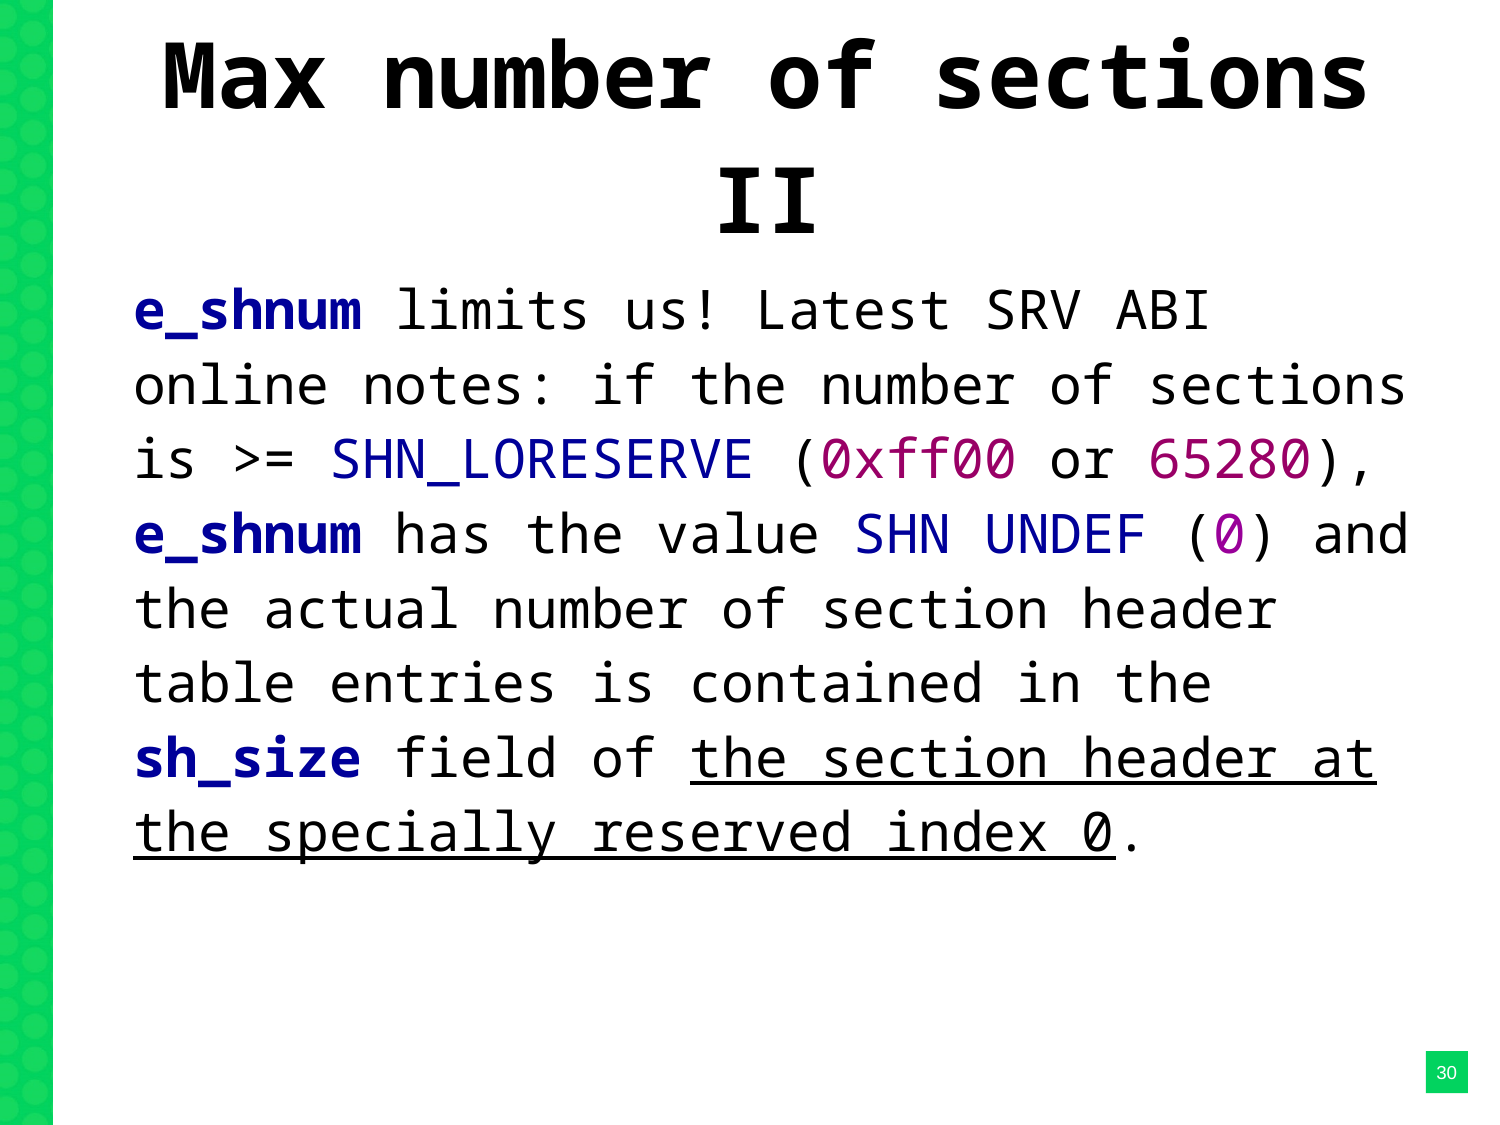

# Max number of sections II
e_shnum limits us! Latest SRV ABI online notes: if the number of sections is >= SHN_LORESERVE (0xff00 or 65280), e_shnum has the value SHN UNDEF (0) and the actual number of section header table entries is contained in the sh_size field of the section header at the specially reserved index 0.